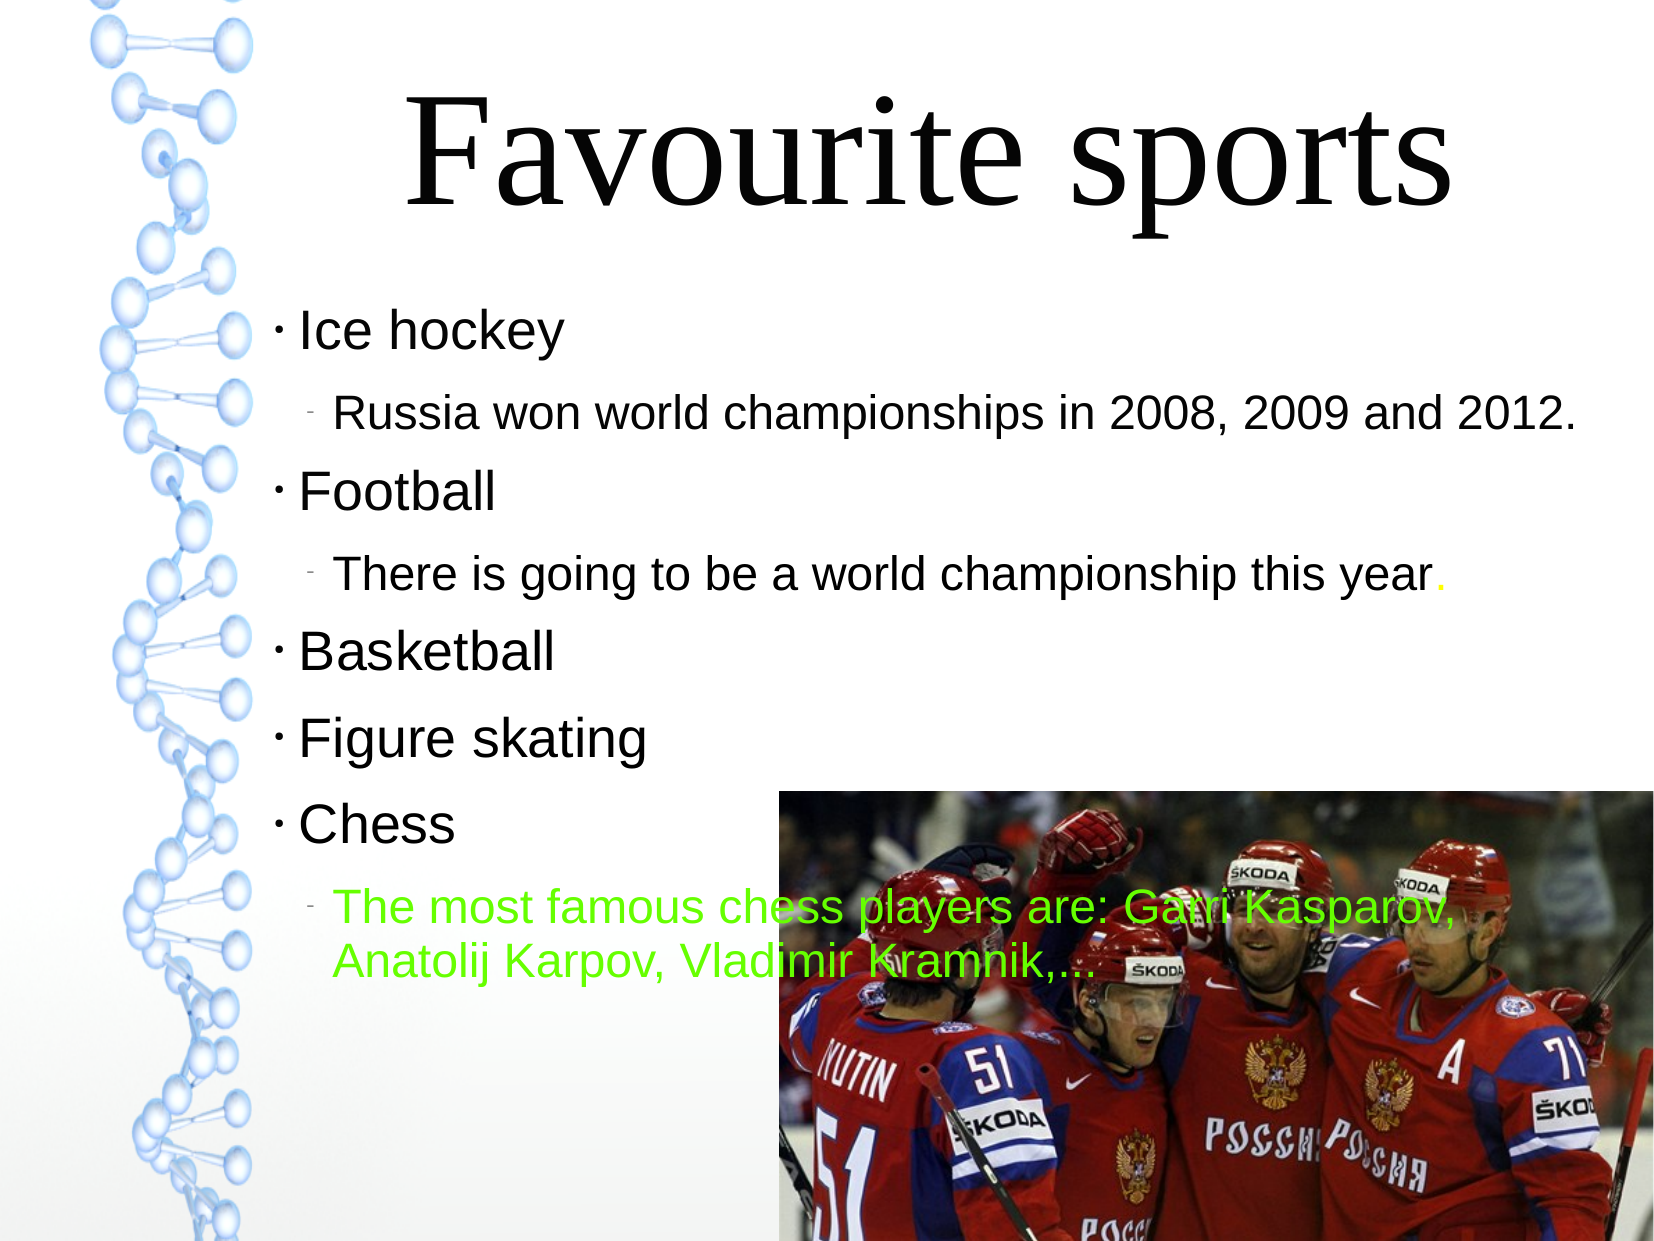

# Favourite sports
Ice hockey
Russia won world championships in 2008, 2009 and 2012.
Football
There is going to be a world championship this year.
Basketball
Figure skating
Chess
The most famous chess players are: Garri Kasparov, Anatolij Karpov, Vladimir Kramnik,...